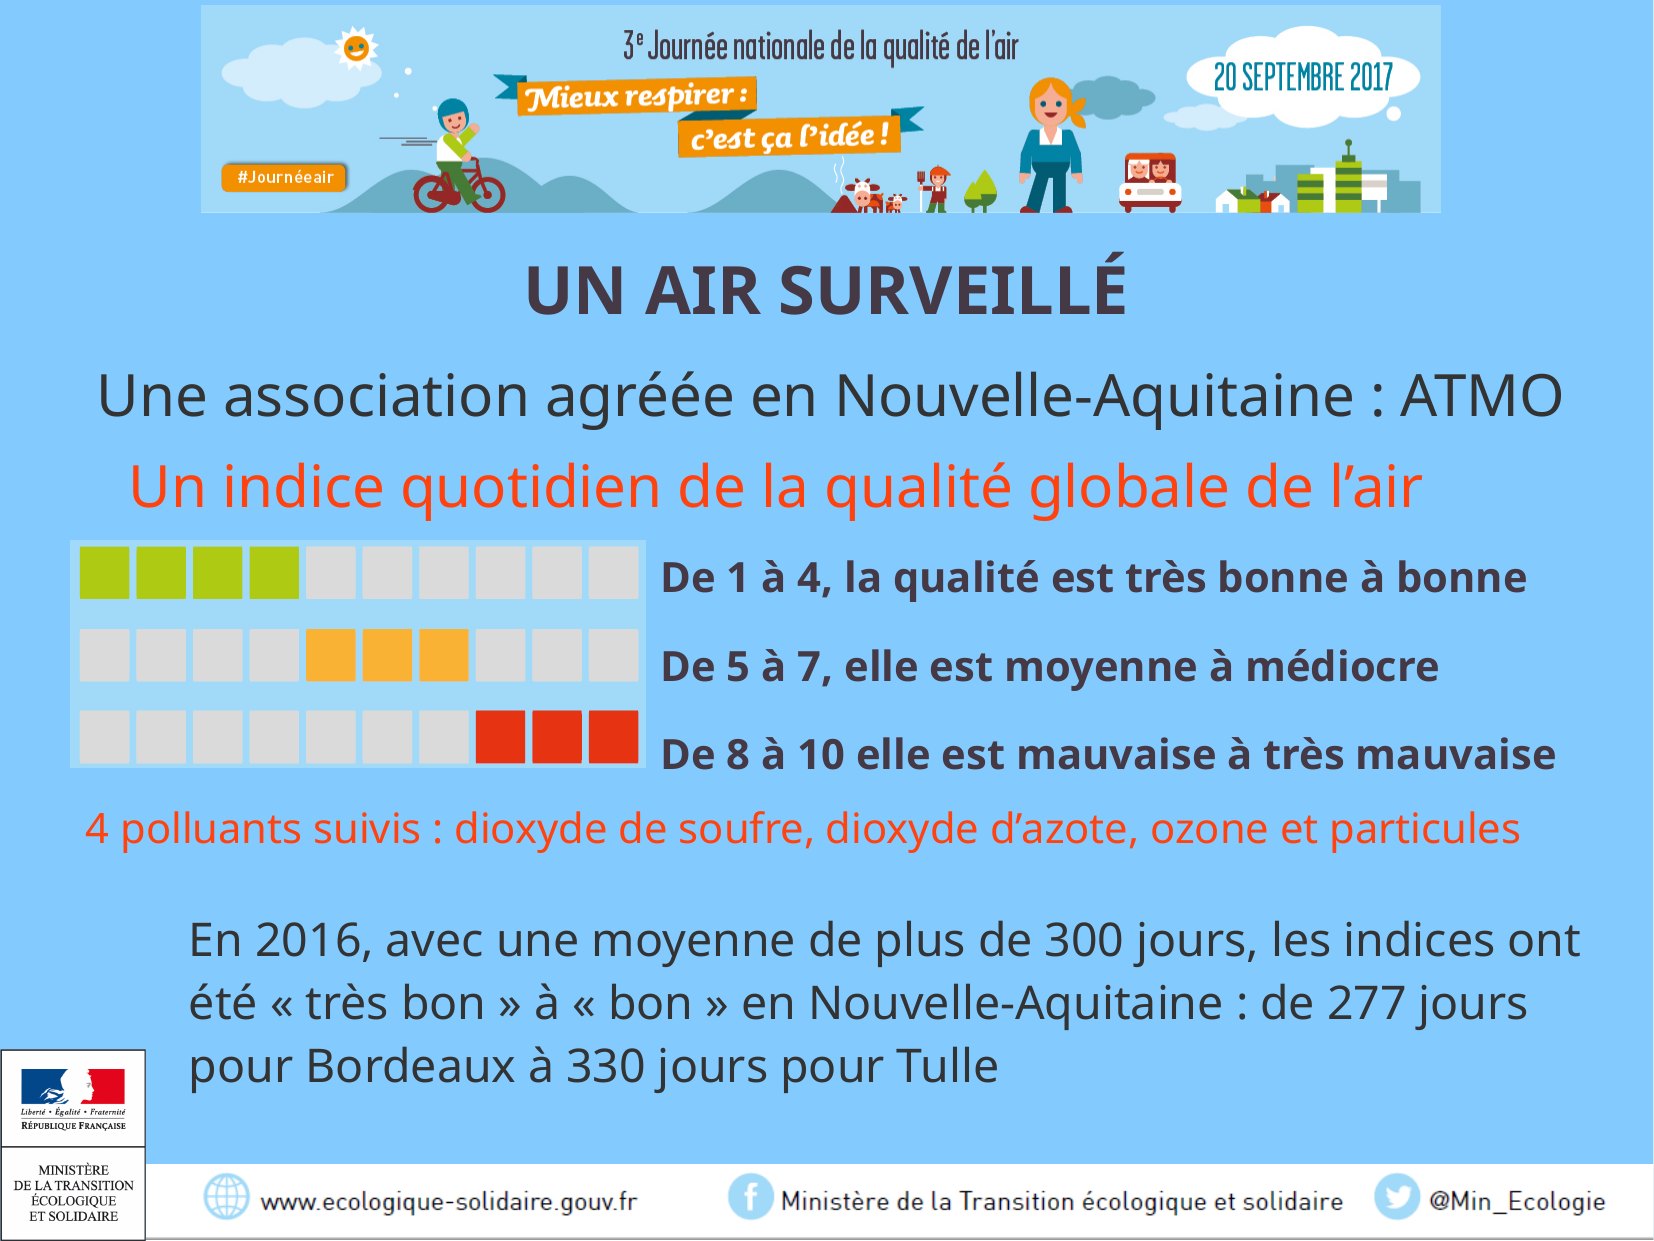

UN AIR SURVEILLÉ
Une association agréée en Nouvelle-Aquitaine : ATMO
Un indice quotidien de la qualité globale de l’air
De 1 à 4, la qualité est très bonne à bonne
De 5 à 7, elle est moyenne à médiocre
De 8 à 10 elle est mauvaise à très mauvaise
4 polluants suivis : dioxyde de soufre, dioxyde d’azote, ozone et particules
En 2016, avec une moyenne de plus de 300 jours, les indices ont été « très bon » à « bon » en Nouvelle-Aquitaine : de 277 jours pour Bordeaux à 330 jours pour Tulle